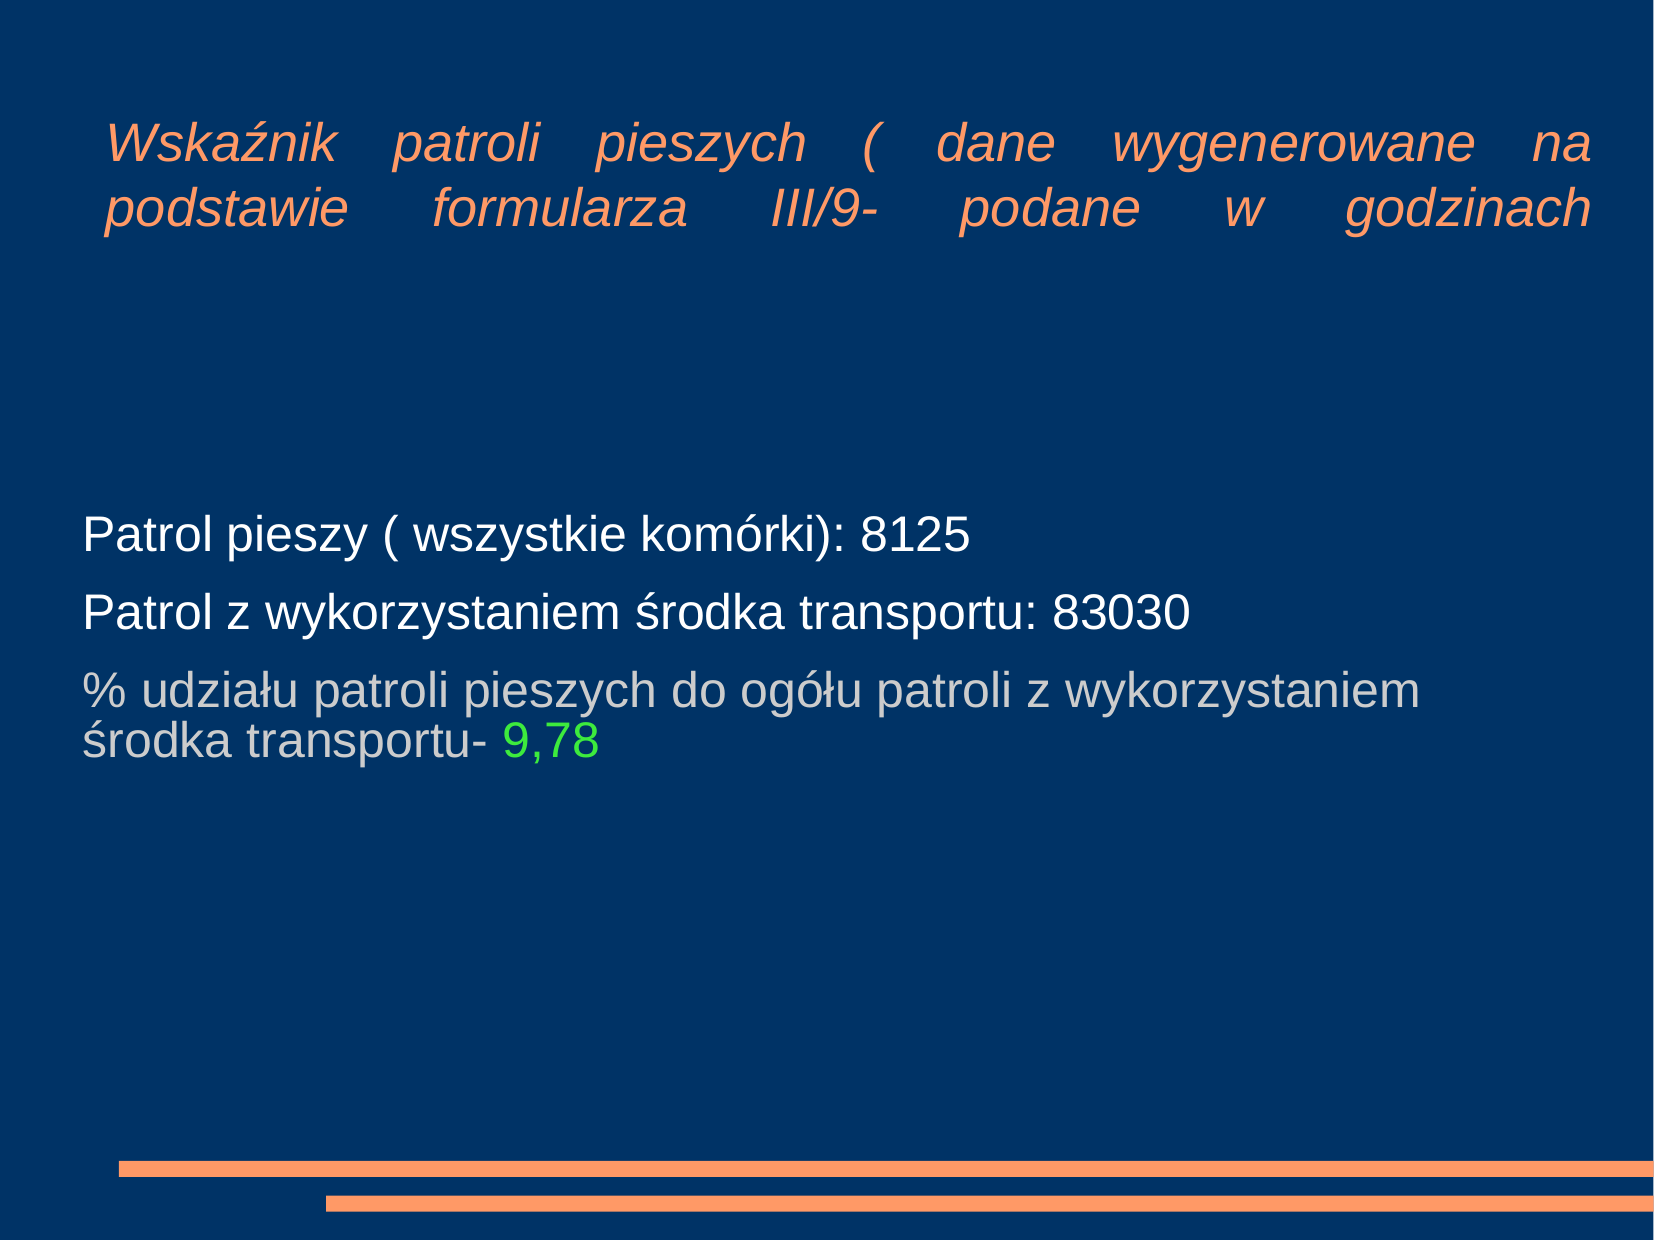

# Wskaźnik patroli pieszych ( dane wygenerowane na podstawie formularza III/9- podane w godzinach
Patrol pieszy ( wszystkie komórki): 8125
Patrol z wykorzystaniem środka transportu: 83030
% udziału patroli pieszych do ogółu patroli z wykorzystaniem środka transportu- 9,78